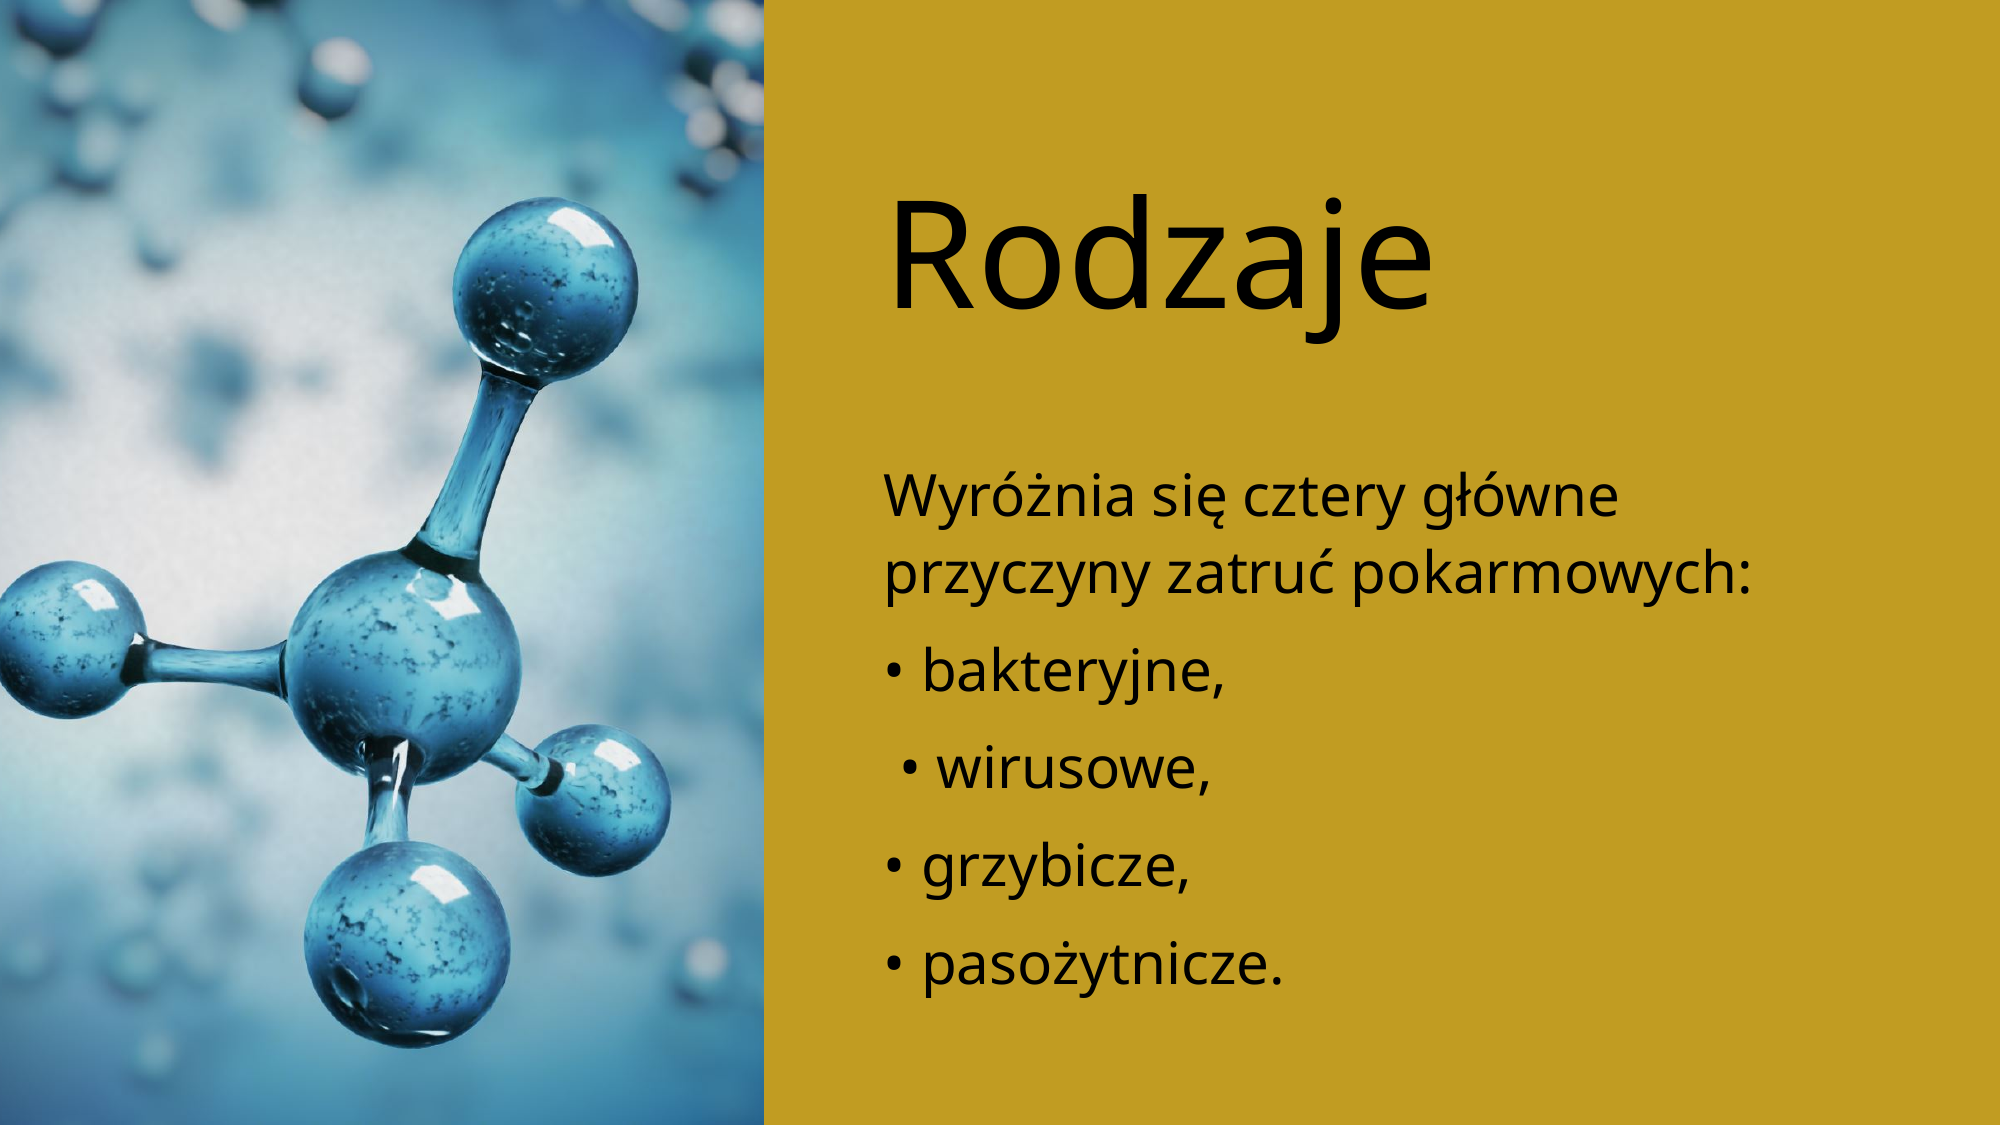

# Rodzaje
Wyróżnia się cztery główne przyczyny zatruć pokarmowych:
• bakteryjne,
 • wirusowe,
• grzybicze,
• pasożytnicze.